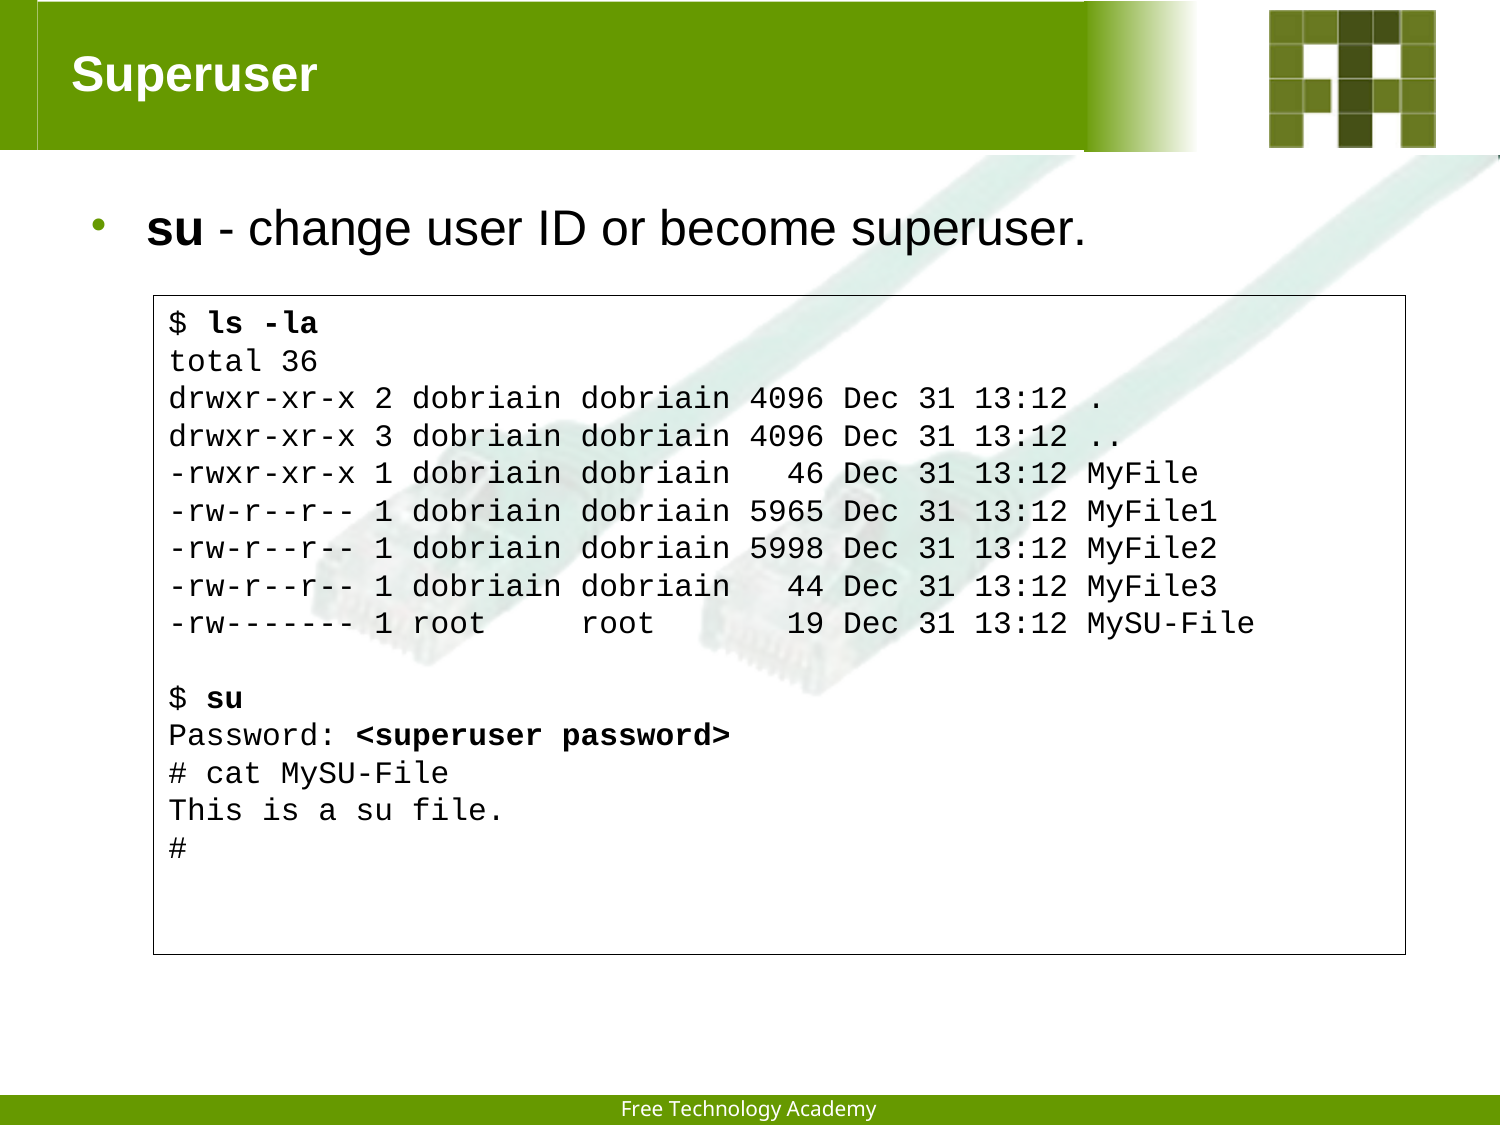

# Superuser
su - change user ID or become superuser.
$ ls -la
total 36
drwxr-xr-x 2 dobriain dobriain 4096 Dec 31 13:12 .
drwxr-xr-x 3 dobriain dobriain 4096 Dec 31 13:12 ..
-rwxr-xr-x 1 dobriain dobriain 46 Dec 31 13:12 MyFile
-rw-r--r-- 1 dobriain dobriain 5965 Dec 31 13:12 MyFile1
-rw-r--r-- 1 dobriain dobriain 5998 Dec 31 13:12 MyFile2
-rw-r--r-- 1 dobriain dobriain 44 Dec 31 13:12 MyFile3
-rw------- 1 root root 19 Dec 31 13:12 MySU-File
$ su
Password: <superuser password>
# cat MySU-File
This is a su file.
#